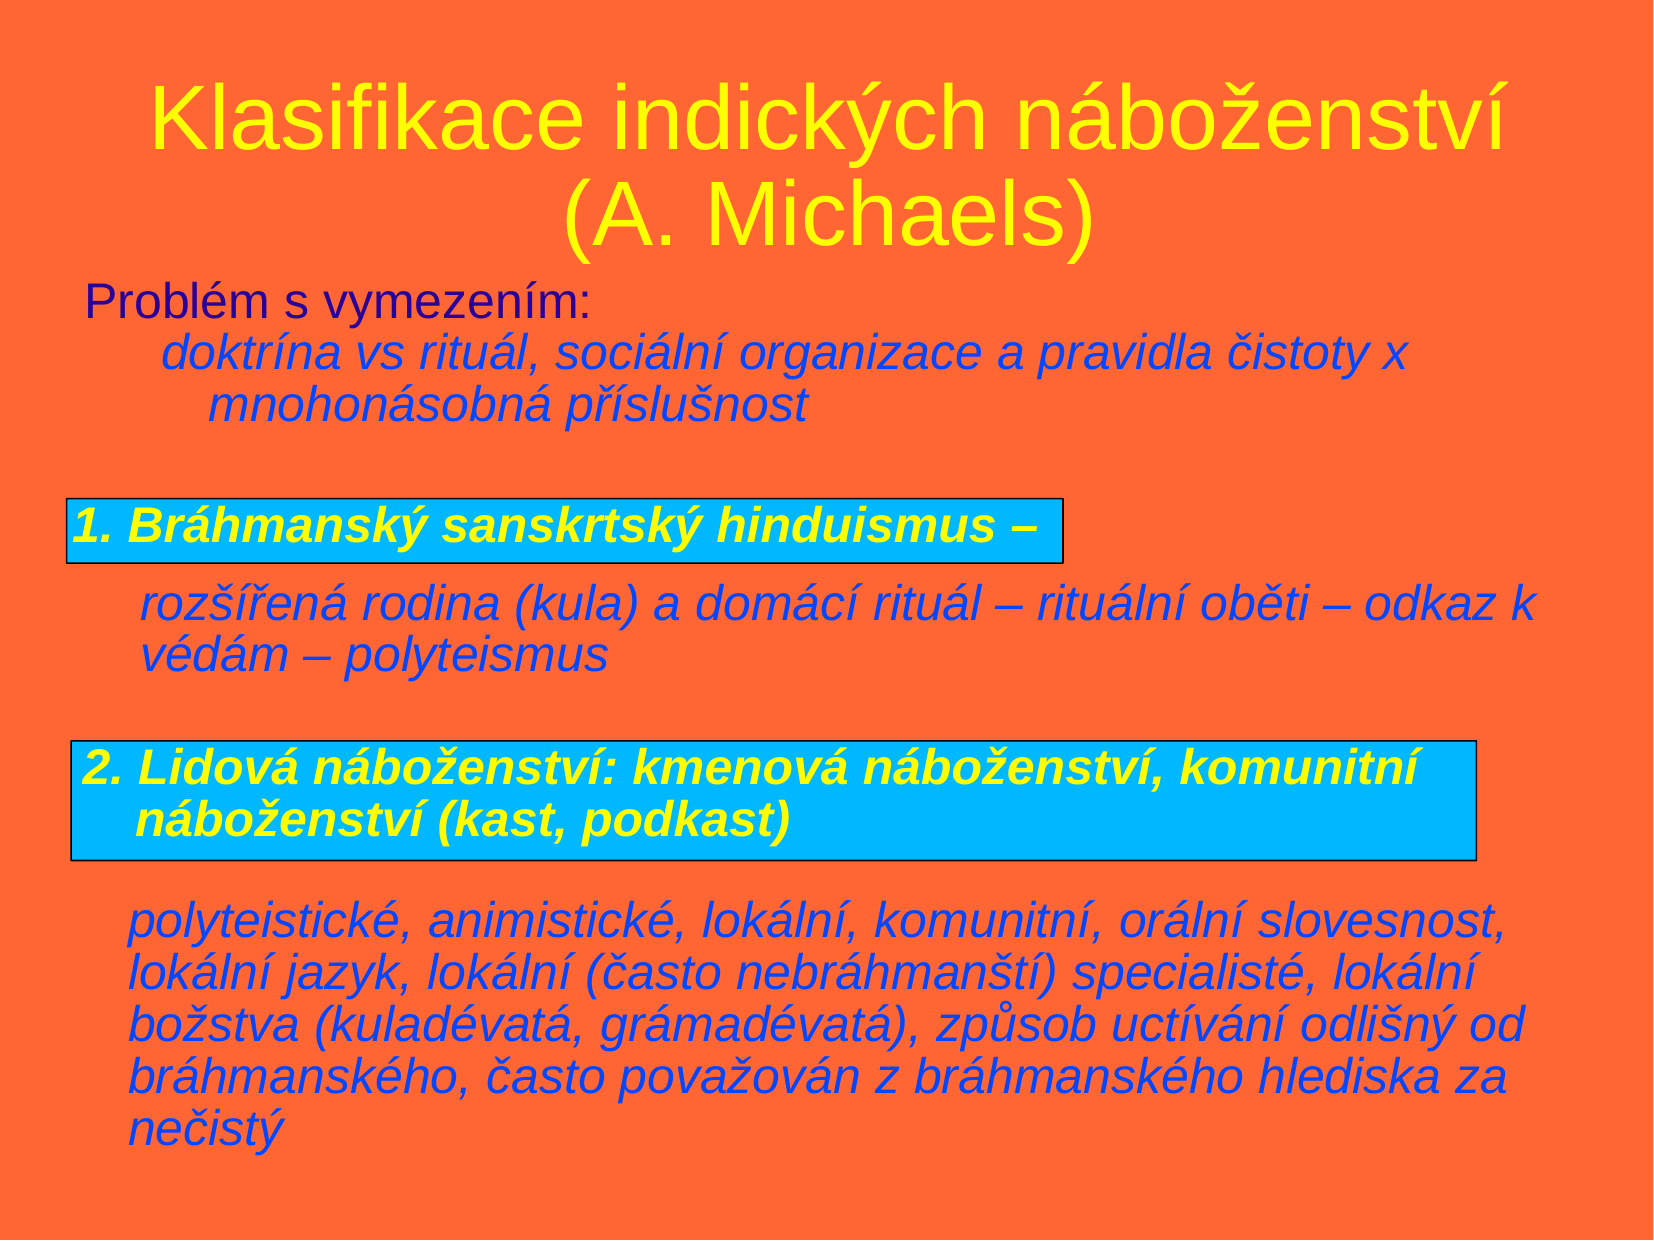

# Klasifikace indických náboženství (A. Michaels)
Problém s vymezením:
doktrína vs rituál, sociální organizace a pravidla čistoty x mnohonásobná příslušnost
1. Bráhmanský sanskrtský hinduismus –
rozšířená rodina (kula) a domácí rituál – rituální oběti – odkaz k védám – polyteismus
2. Lidová náboženství: kmenová náboženství, komunitní náboženství (kast, podkast)
polyteistické, animistické, lokální, komunitní, orální slovesnost, lokální jazyk, lokální (často nebráhmanští) specialisté, lokální božstva (kuladévatá, grámadévatá), způsob uctívání odlišný od bráhmanského, často považován z bráhmanského hlediska za nečistý